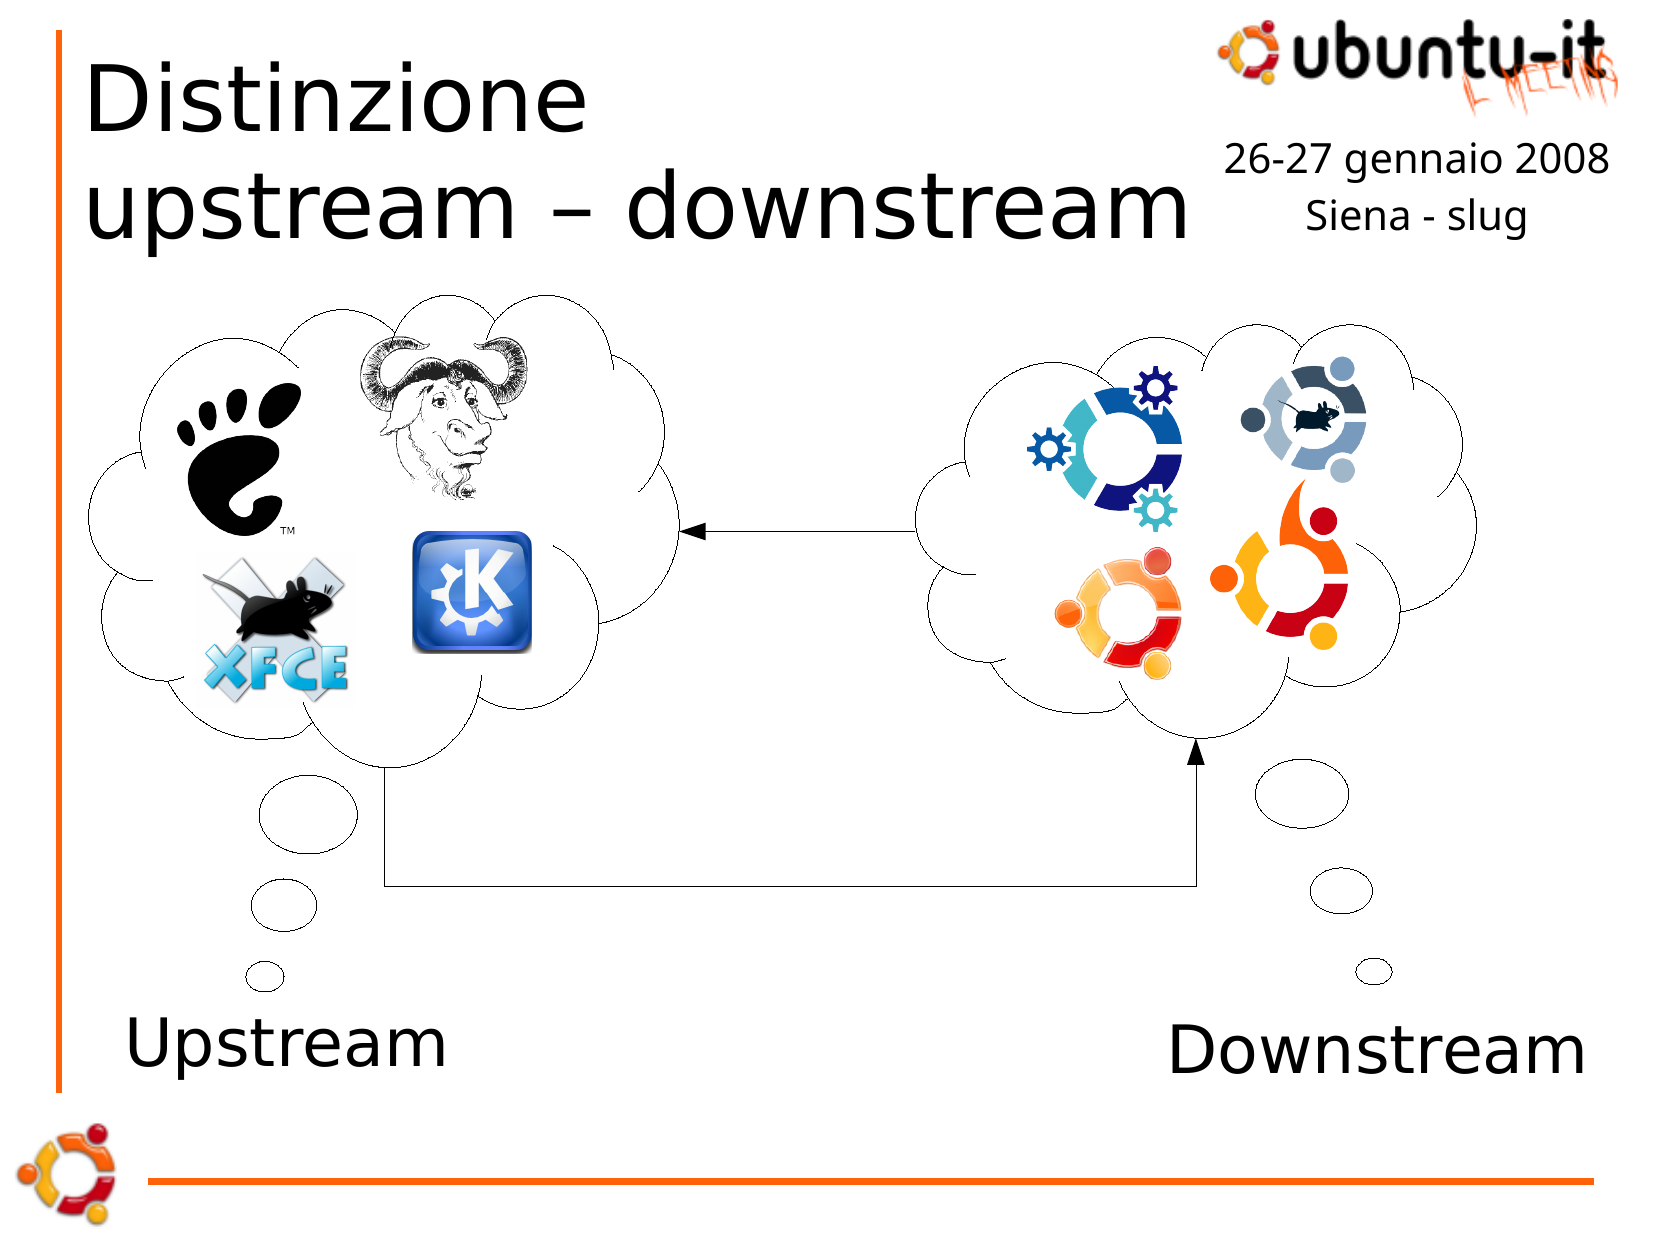

# Distinzione upstream – downstream
Upstream
Downstream